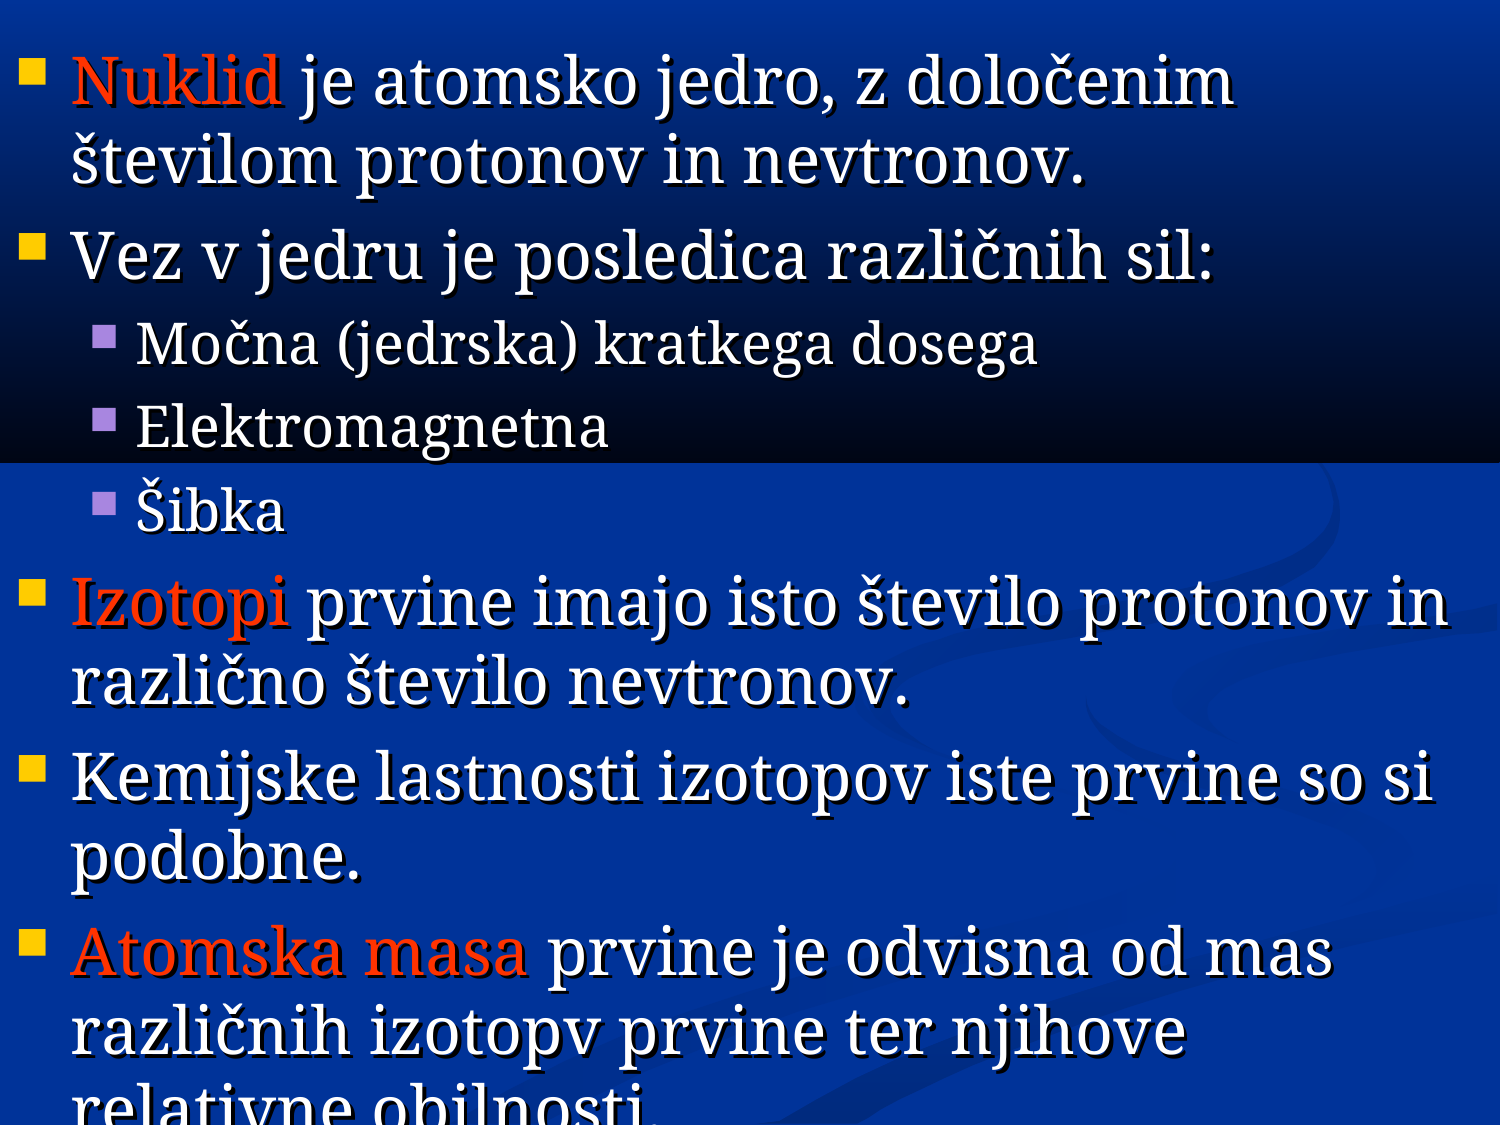

# Nuklid je atomsko jedro, z določenim številom protonov in nevtronov.
Vez v jedru je posledica različnih sil:
Močna (jedrska) kratkega dosega
Elektromagnetna
Šibka
Izotopi prvine imajo isto število protonov in različno število nevtronov.
Kemijske lastnosti izotopov iste prvine so si podobne.
Atomska masa prvine je odvisna od mas različnih izotopv prvine ter njihove relativne obilnosti.